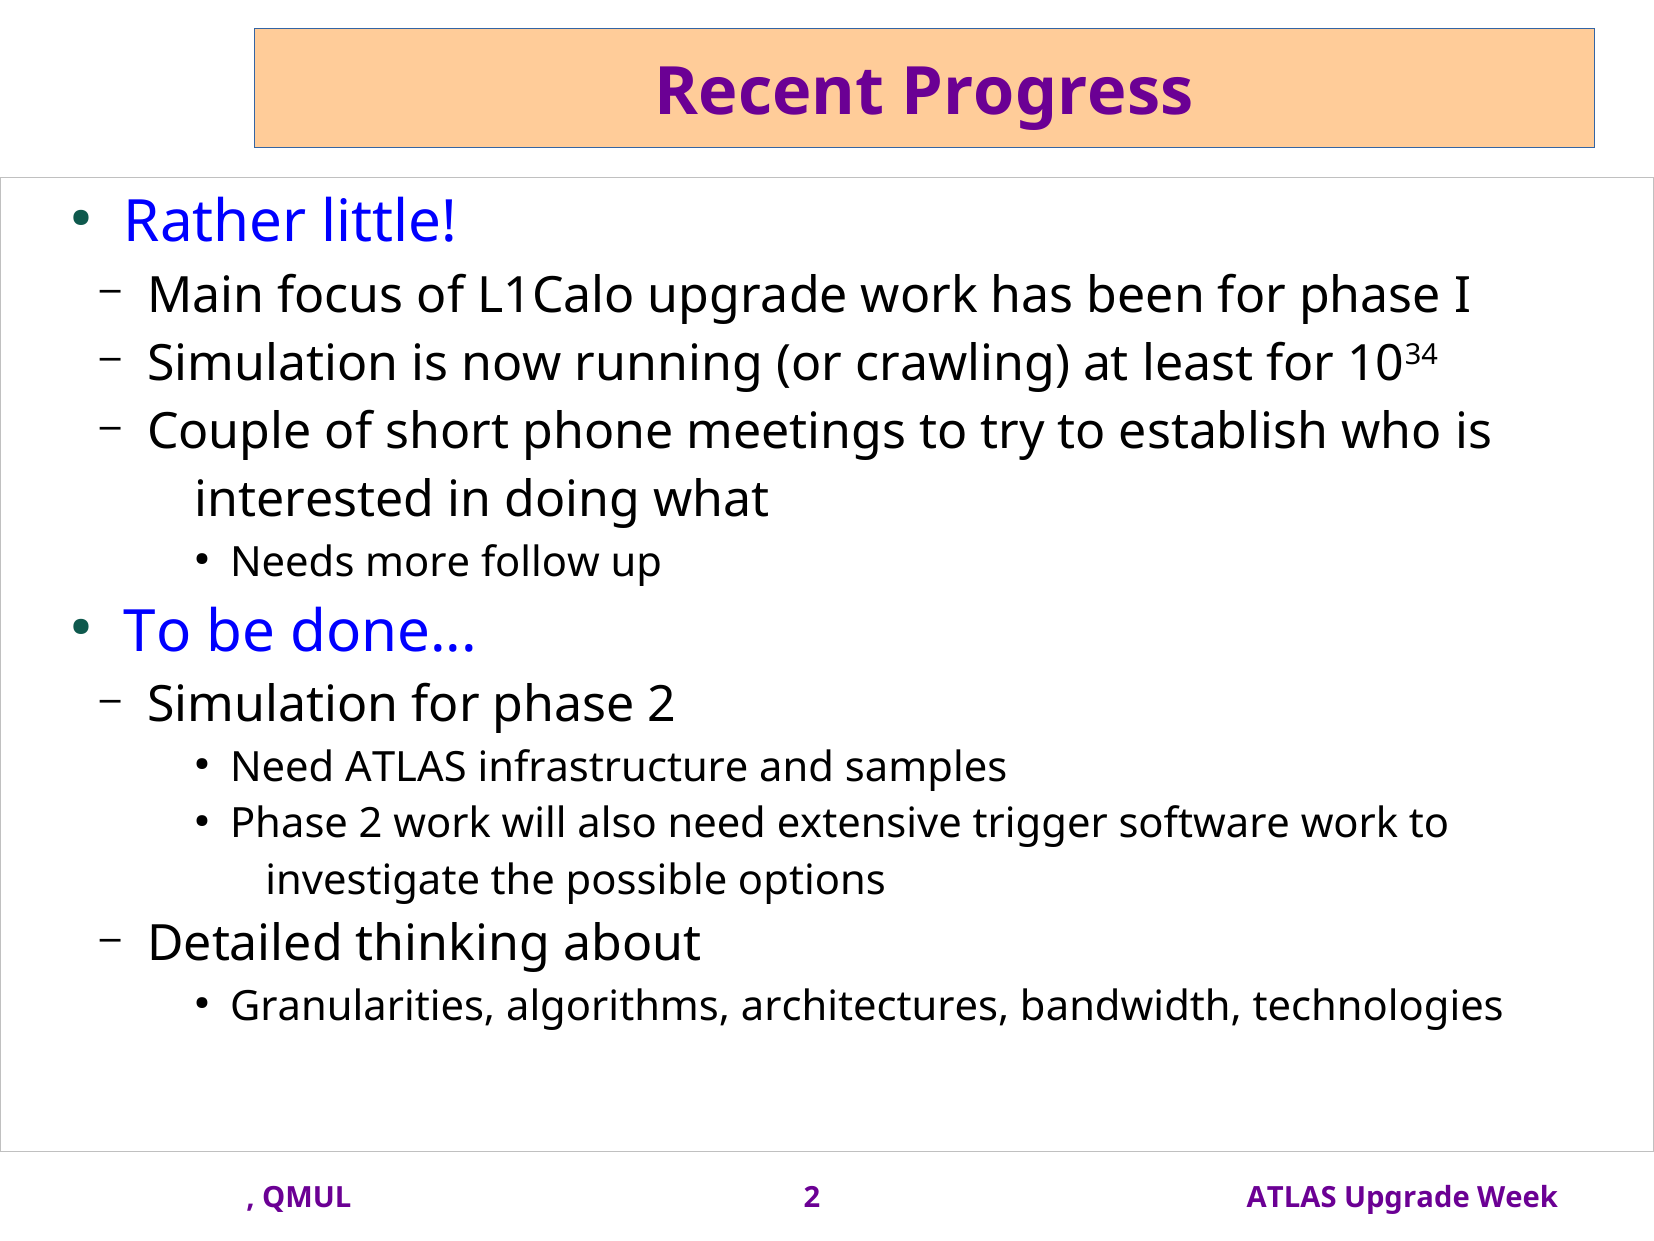

# Recent Progress
Rather little!
Main focus of L1Calo upgrade work has been for phase I
Simulation is now running (or crawling) at least for 1034
Couple of short phone meetings to try to establish who is interested in doing what
Needs more follow up
To be done...
Simulation for phase 2
Need ATLAS infrastructure and samples
Phase 2 work will also need extensive trigger software work to investigate the possible options
Detailed thinking about
Granularities, algorithms, architectures, bandwidth, technologies